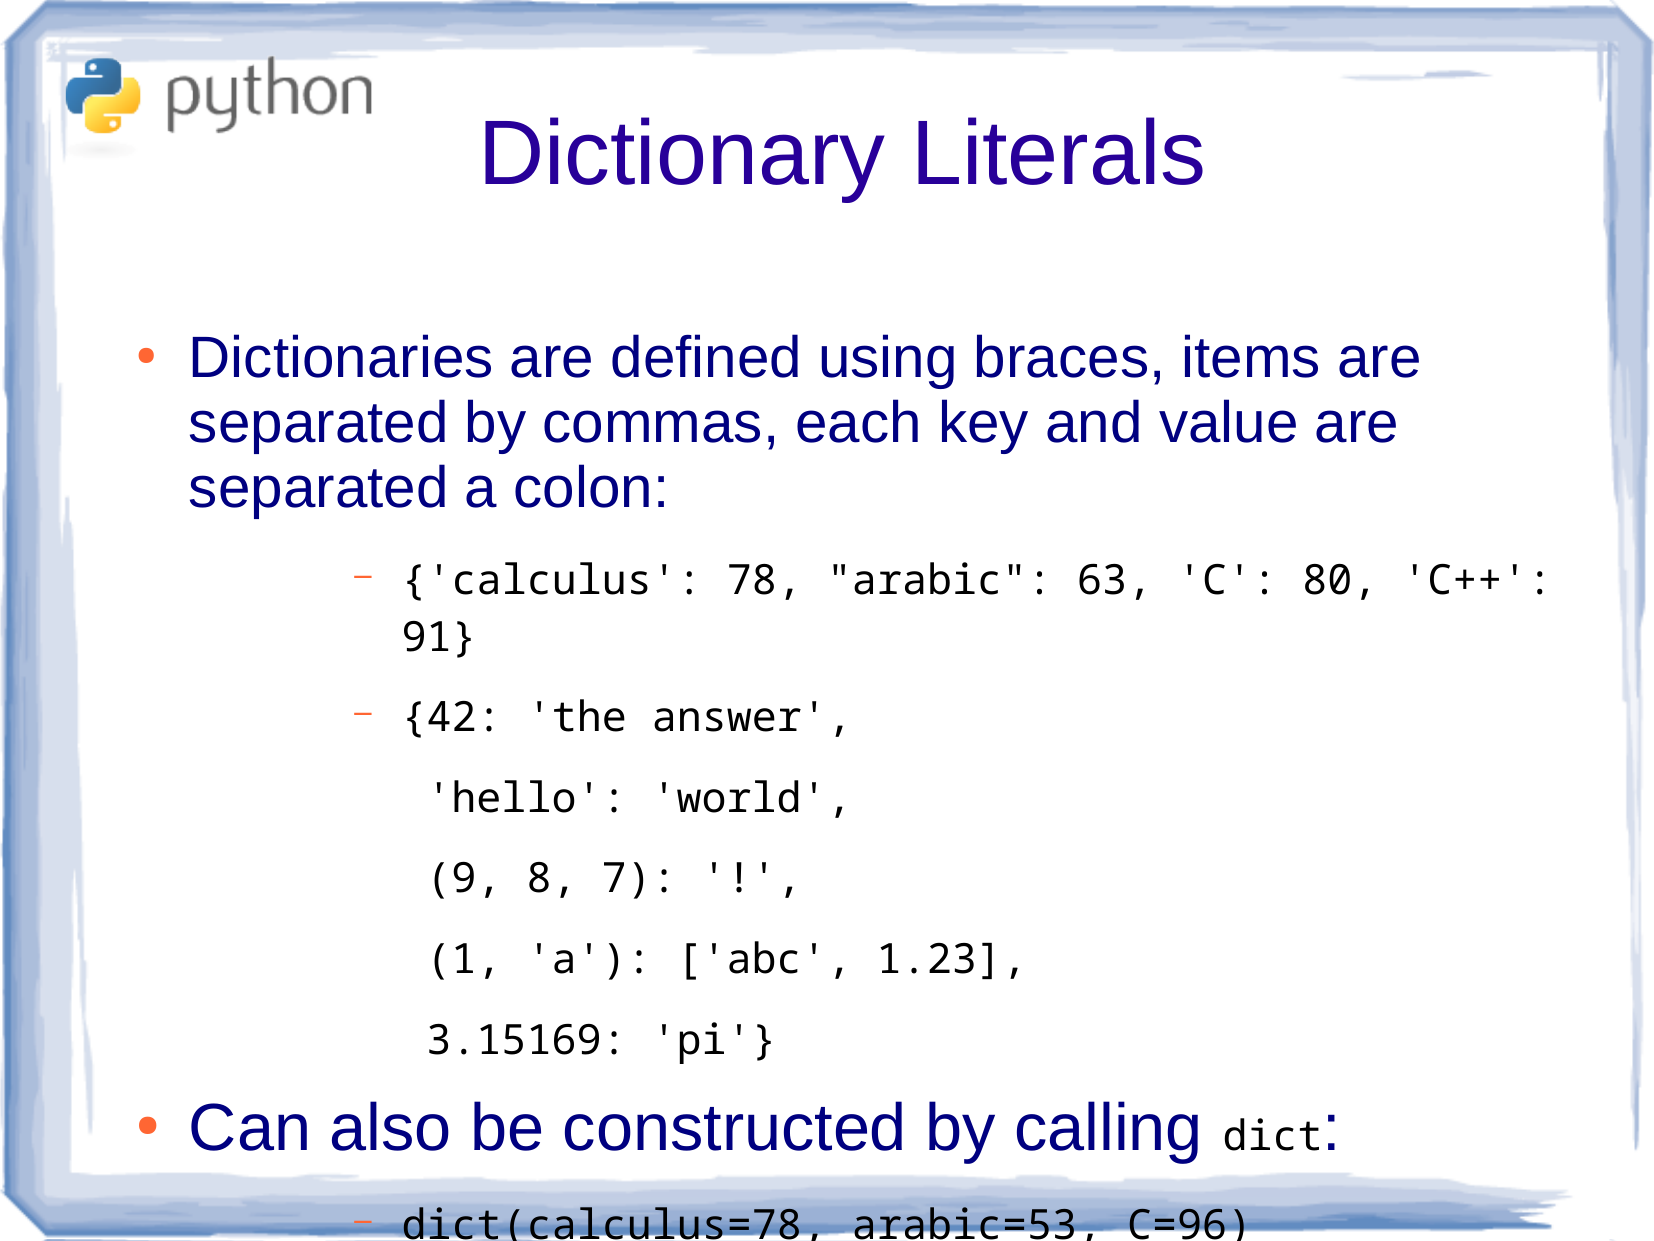

# Dictionary Literals
Dictionaries are defined using braces, items are separated by commas, each key and value are separated a colon:
{'calculus': 78, "arabic": 63, 'C': 80, 'C++': 91}
{42: 'the answer',
 'hello': 'world',
 (9, 8, 7): '!',
 (1, 'a'): ['abc', 1.23],
 3.15169: 'pi'}
Can also be constructed by calling dict:
dict(calculus=78, arabic=53, C=96)